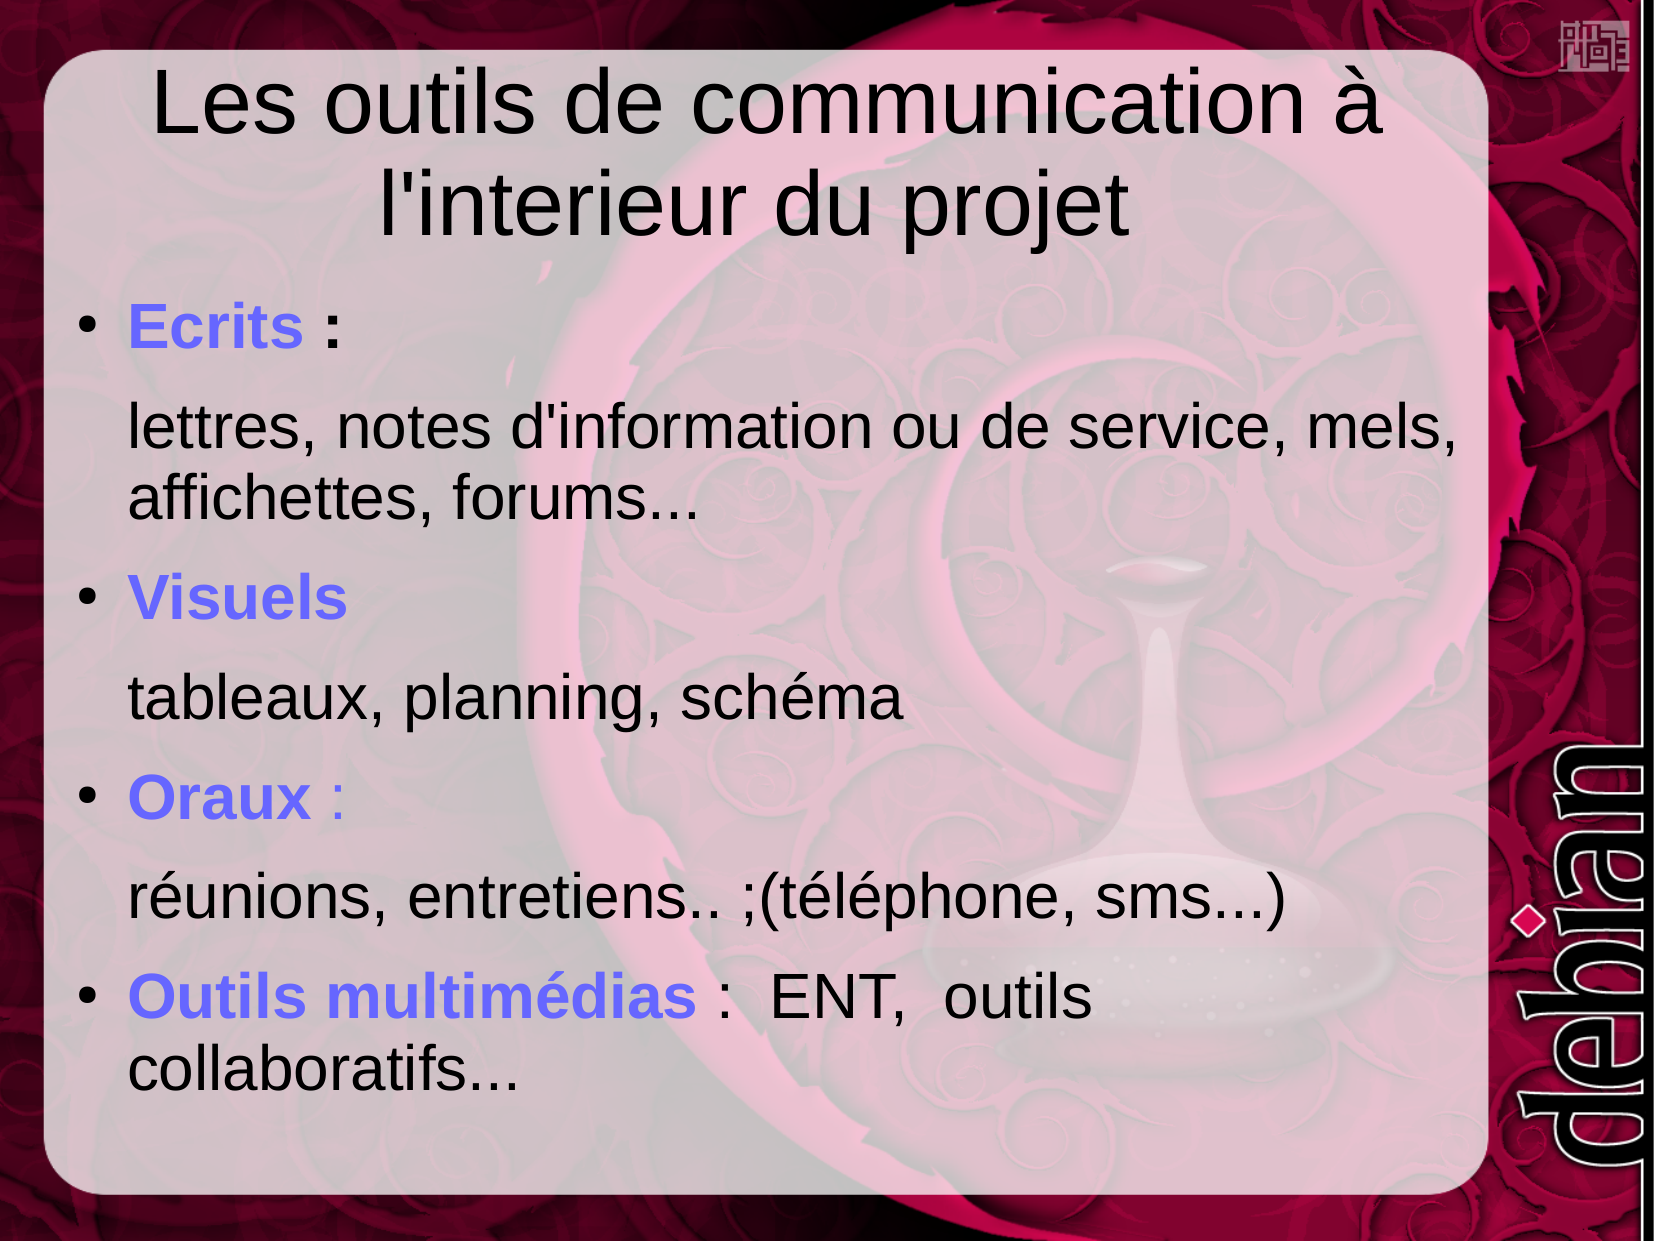

# Les outils de communication à l'interieur du projet
Ecrits :
lettres, notes d'information ou de service, mels, affichettes, forums...
Visuels
tableaux, planning, schéma
Oraux :
réunions, entretiens.. ;(téléphone, sms...)
Outils multimédias : ENT, outils collaboratifs...